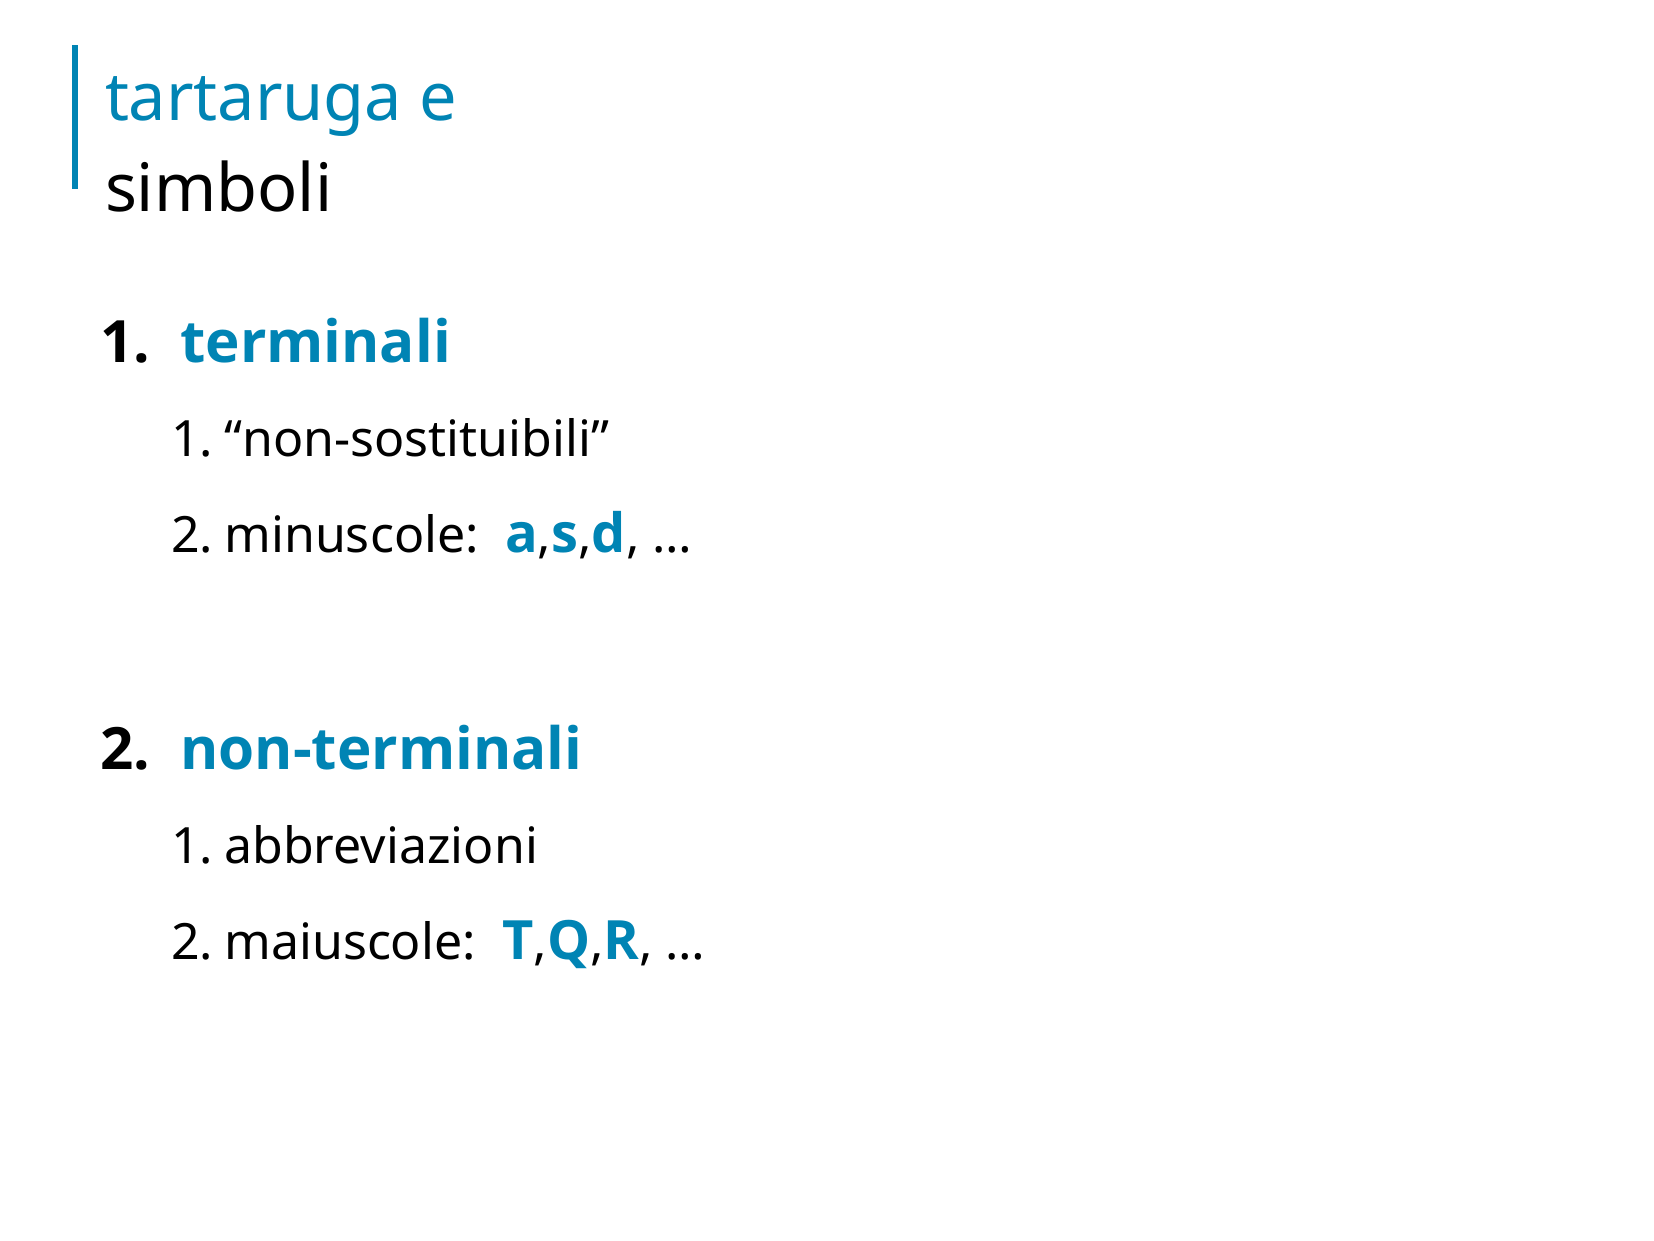

# tartaruga e simboli
terminali
“non-sostituibili”
minuscole: a,s,d, …
non-terminali
abbreviazioni
maiuscole: T,Q,R, …